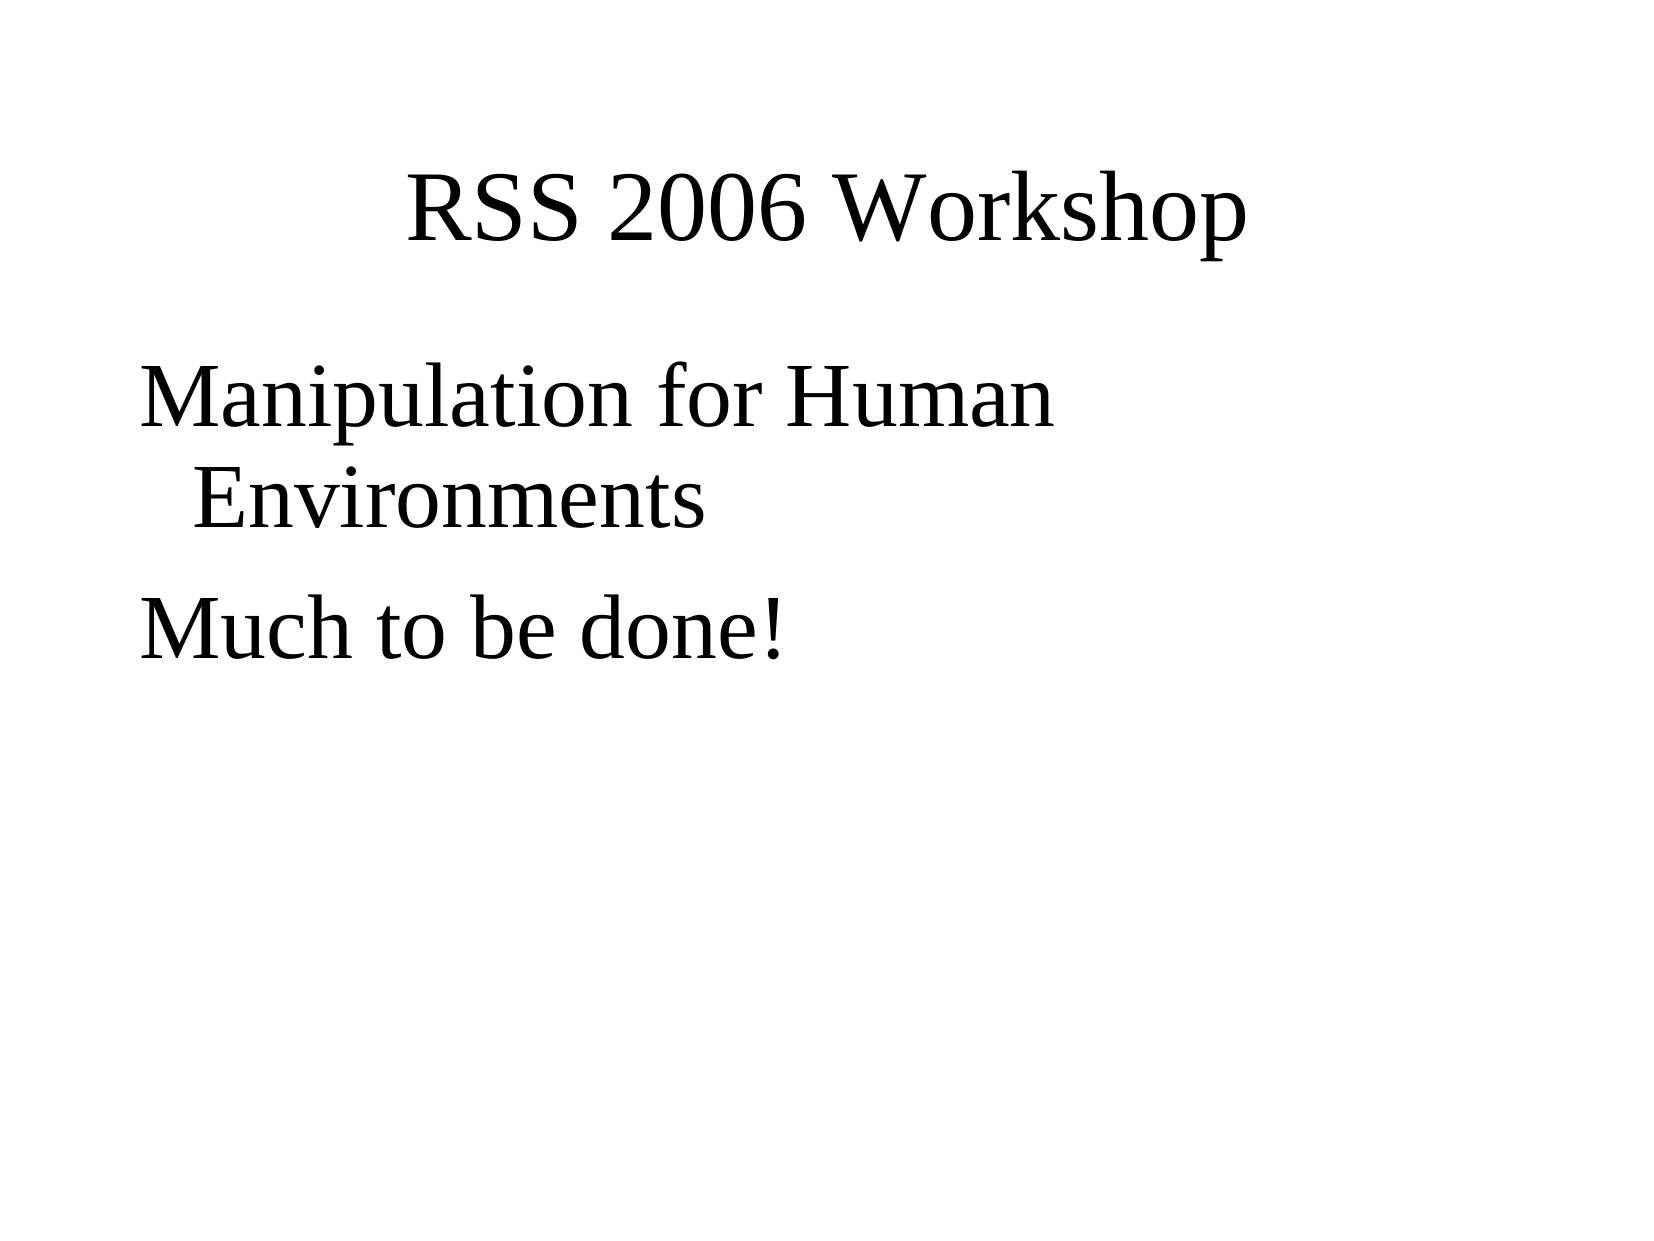

# RSS 2006 Workshop
Manipulation for Human Environments
Much to be done!